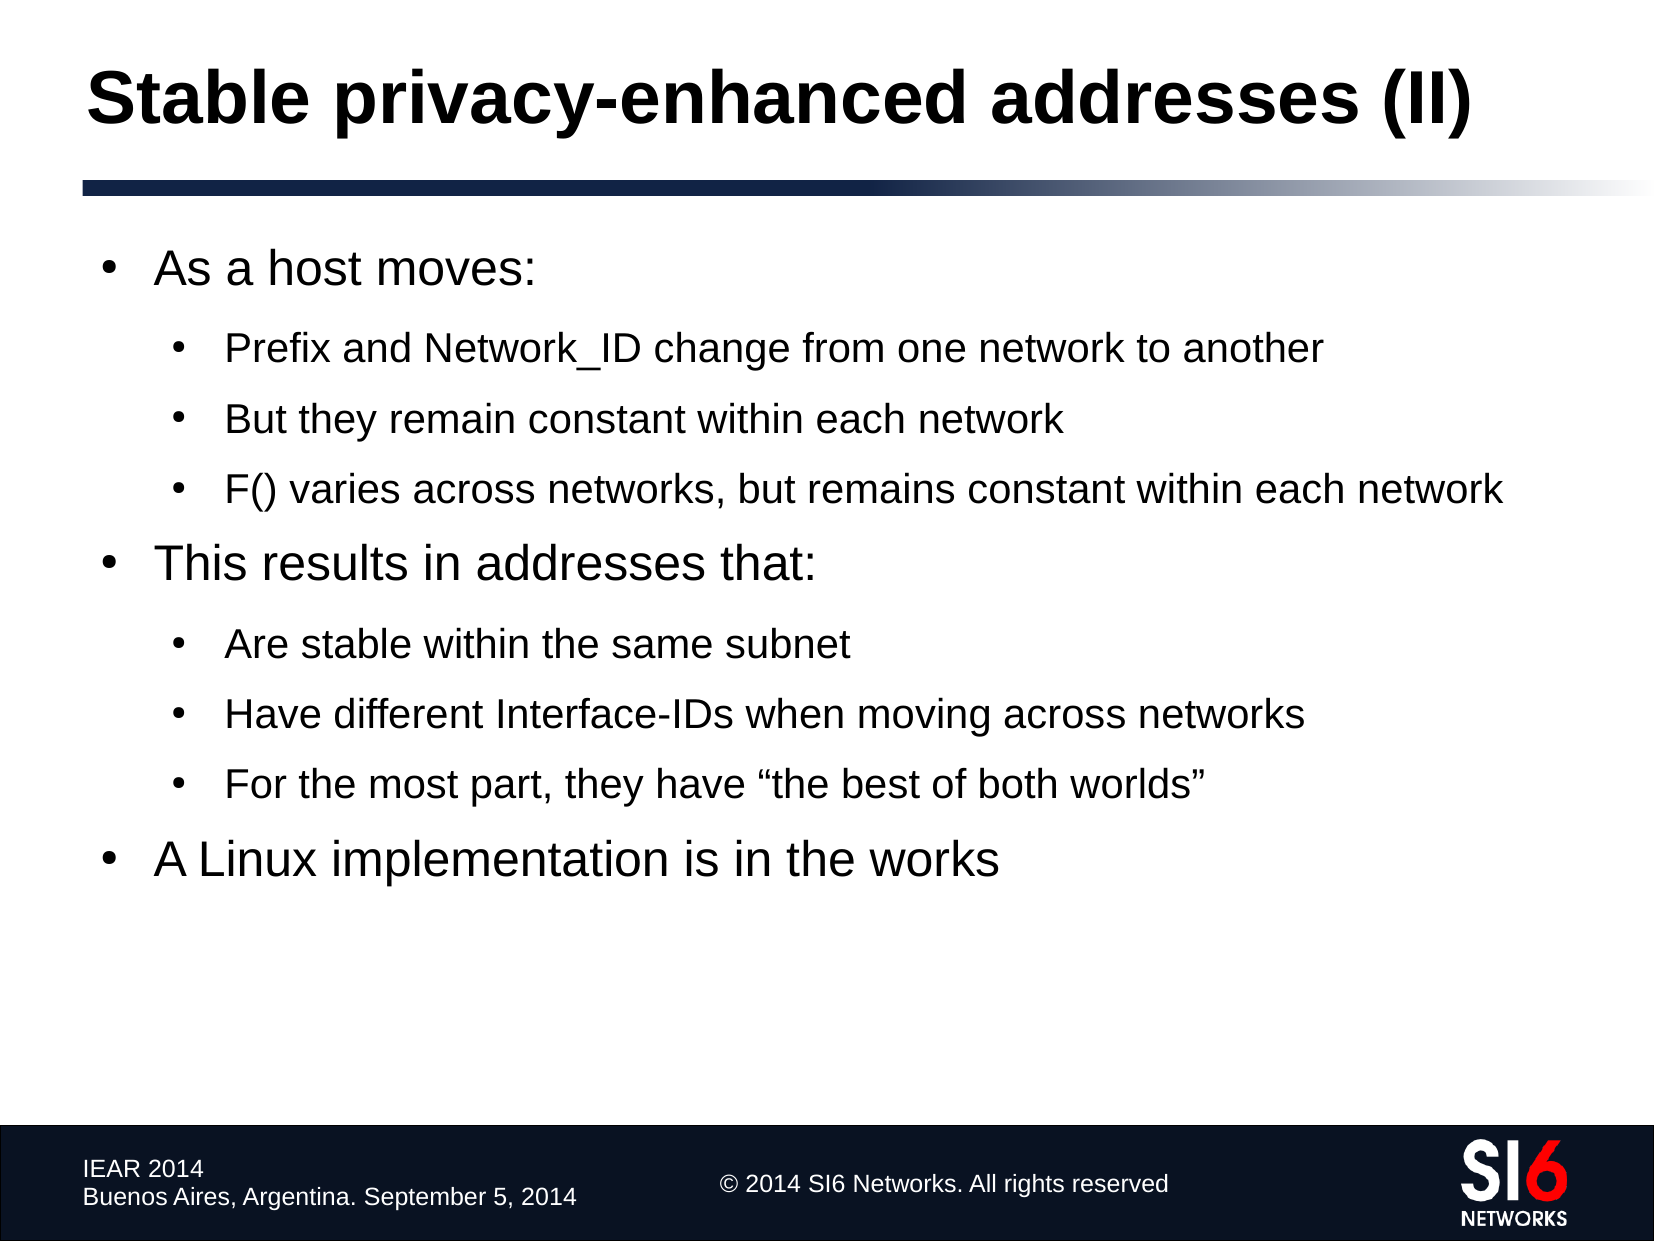

# Stable privacy-enhanced addresses (II)
As a host moves:
Prefix and Network_ID change from one network to another
But they remain constant within each network
F() varies across networks, but remains constant within each network
This results in addresses that:
Are stable within the same subnet
Have different Interface-IDs when moving across networks
For the most part, they have “the best of both worlds”
A Linux implementation is in the works